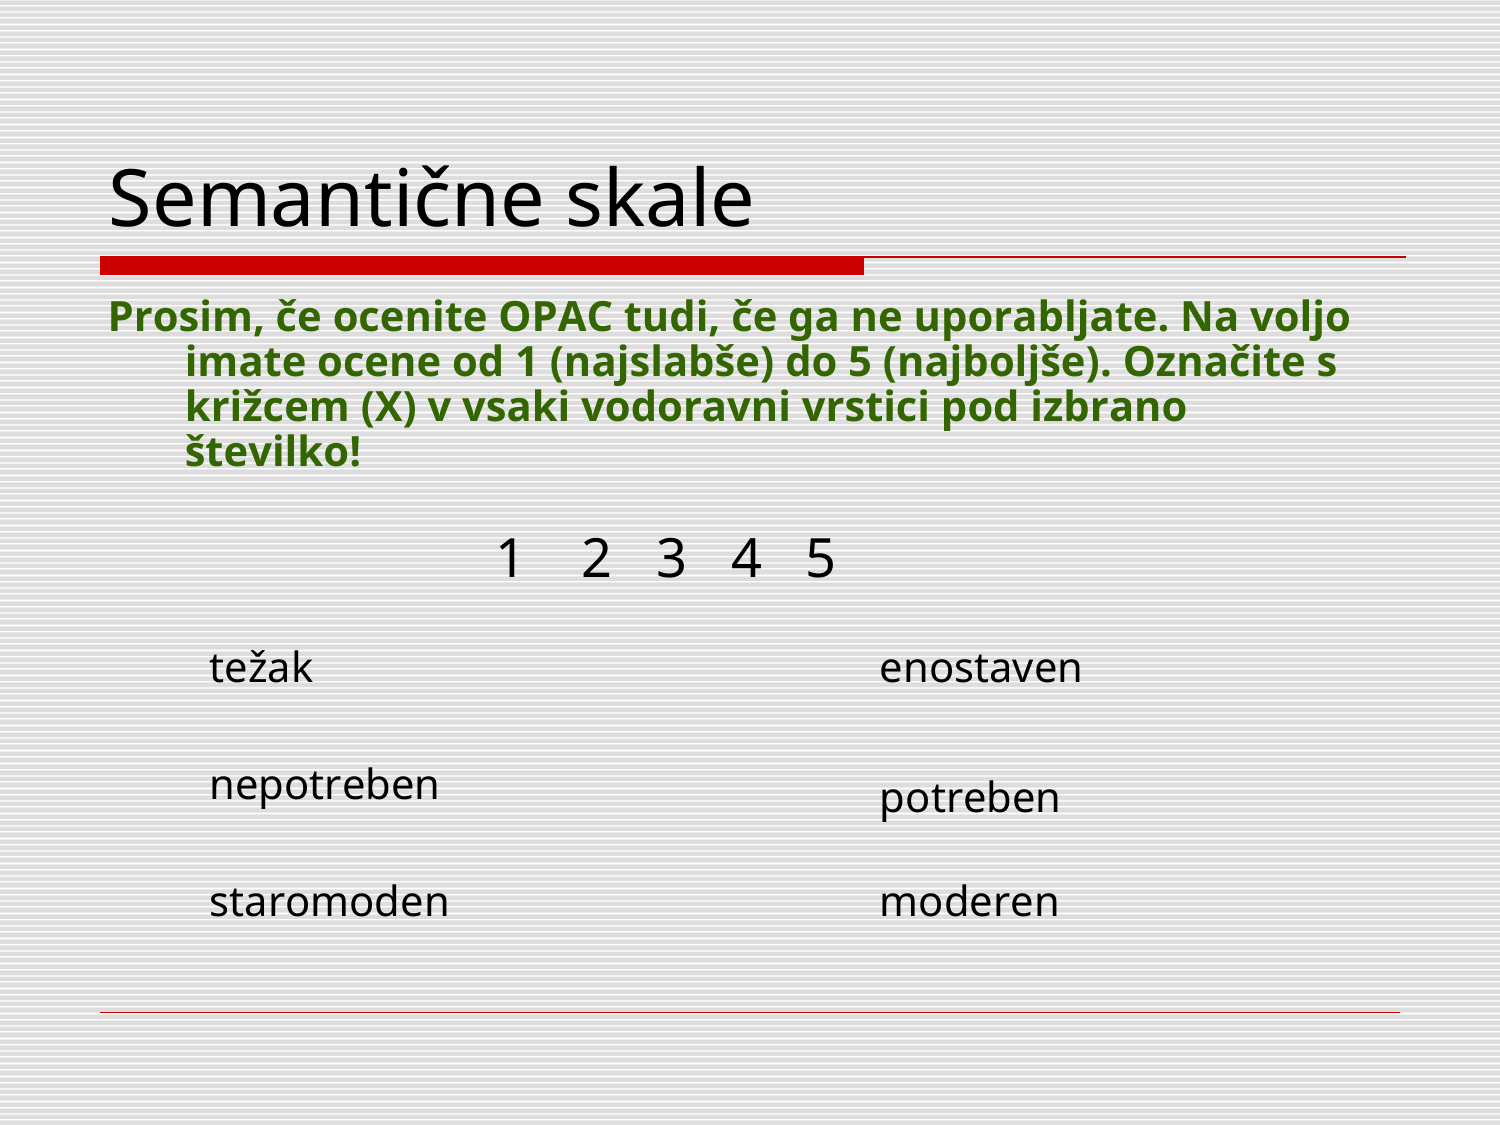

# Semantične skale
Prosim, če ocenite OPAC tudi, če ga ne uporabljate. Na voljo imate ocene od 1 (najslabše) do 5 (najboljše). Označite s križcem (X) v vsaki vodoravni vrstici pod izbrano številko!
| | 1 | 2 | 3 | 4 | 5 | |
| --- | --- | --- | --- | --- | --- | --- |
| težak | | | | | | enostaven |
| nepotreben | | | | | | potreben |
| staromoden | | | | | | moderen |